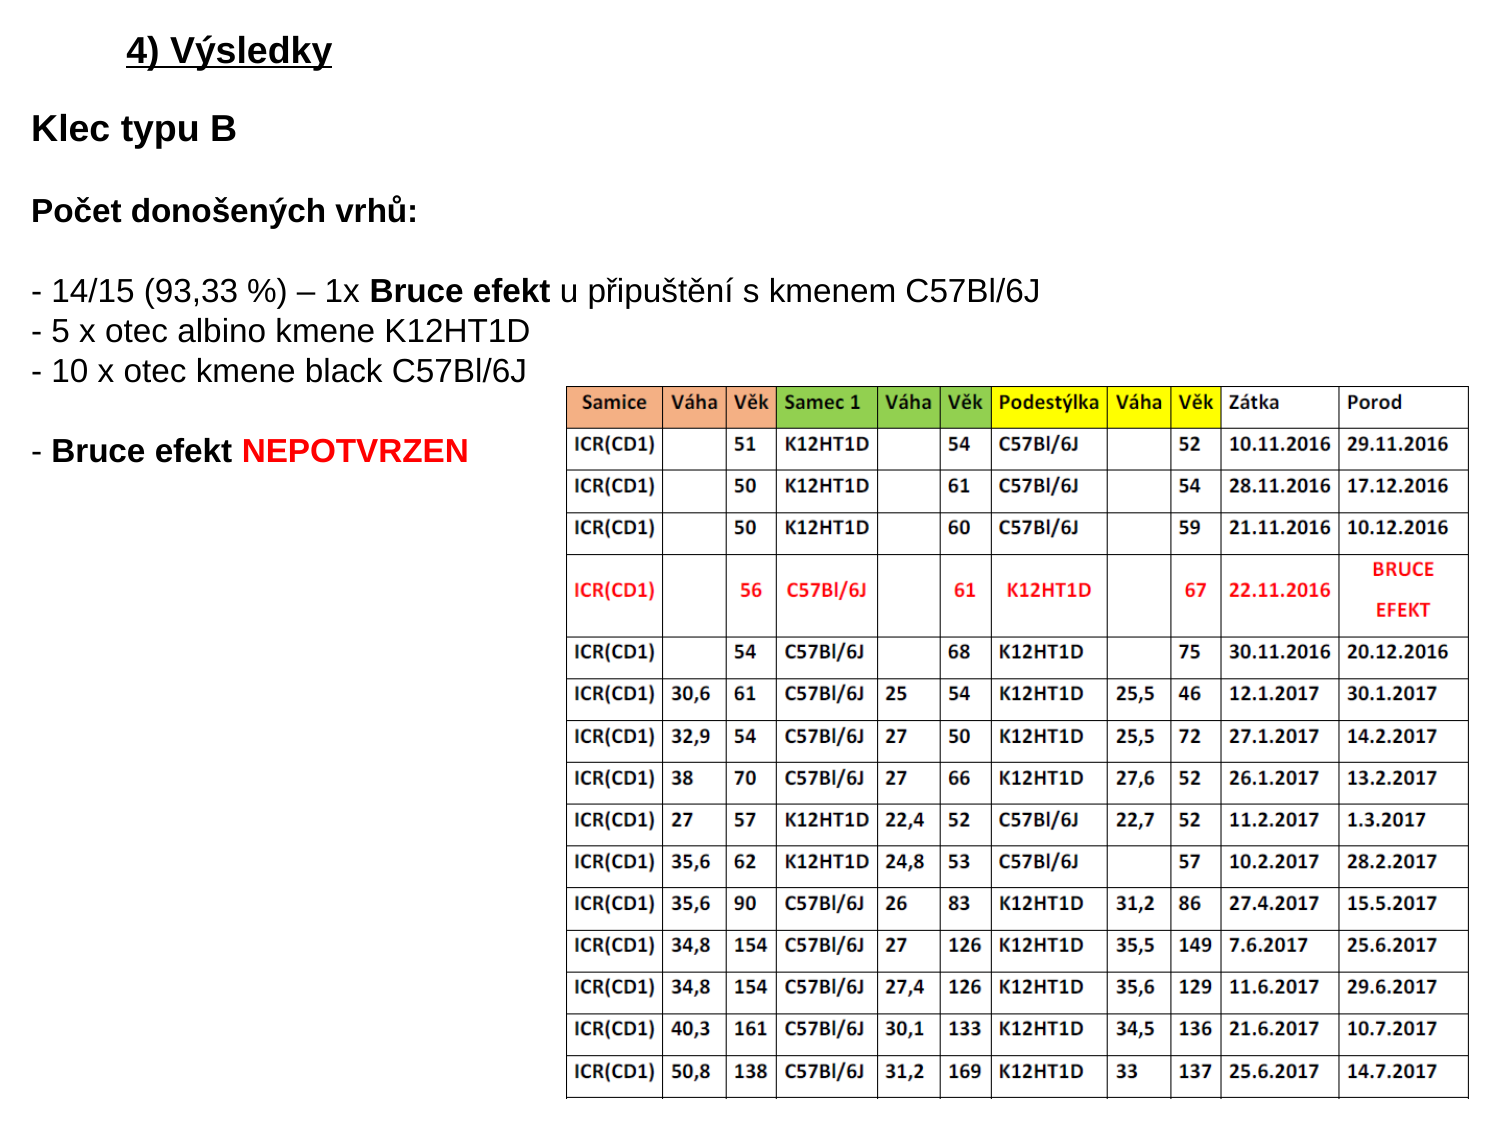

4) Výsledky
Klec typu B
Počet donošených vrhů:
- 14/15 (93,33 %) – 1x Bruce efekt u připuštění s kmenem C57Bl/6J
- 5 x otec albino kmene K12HT1D
- 10 x otec kmene black C57Bl/6J
- Bruce efekt NEPOTVRZEN